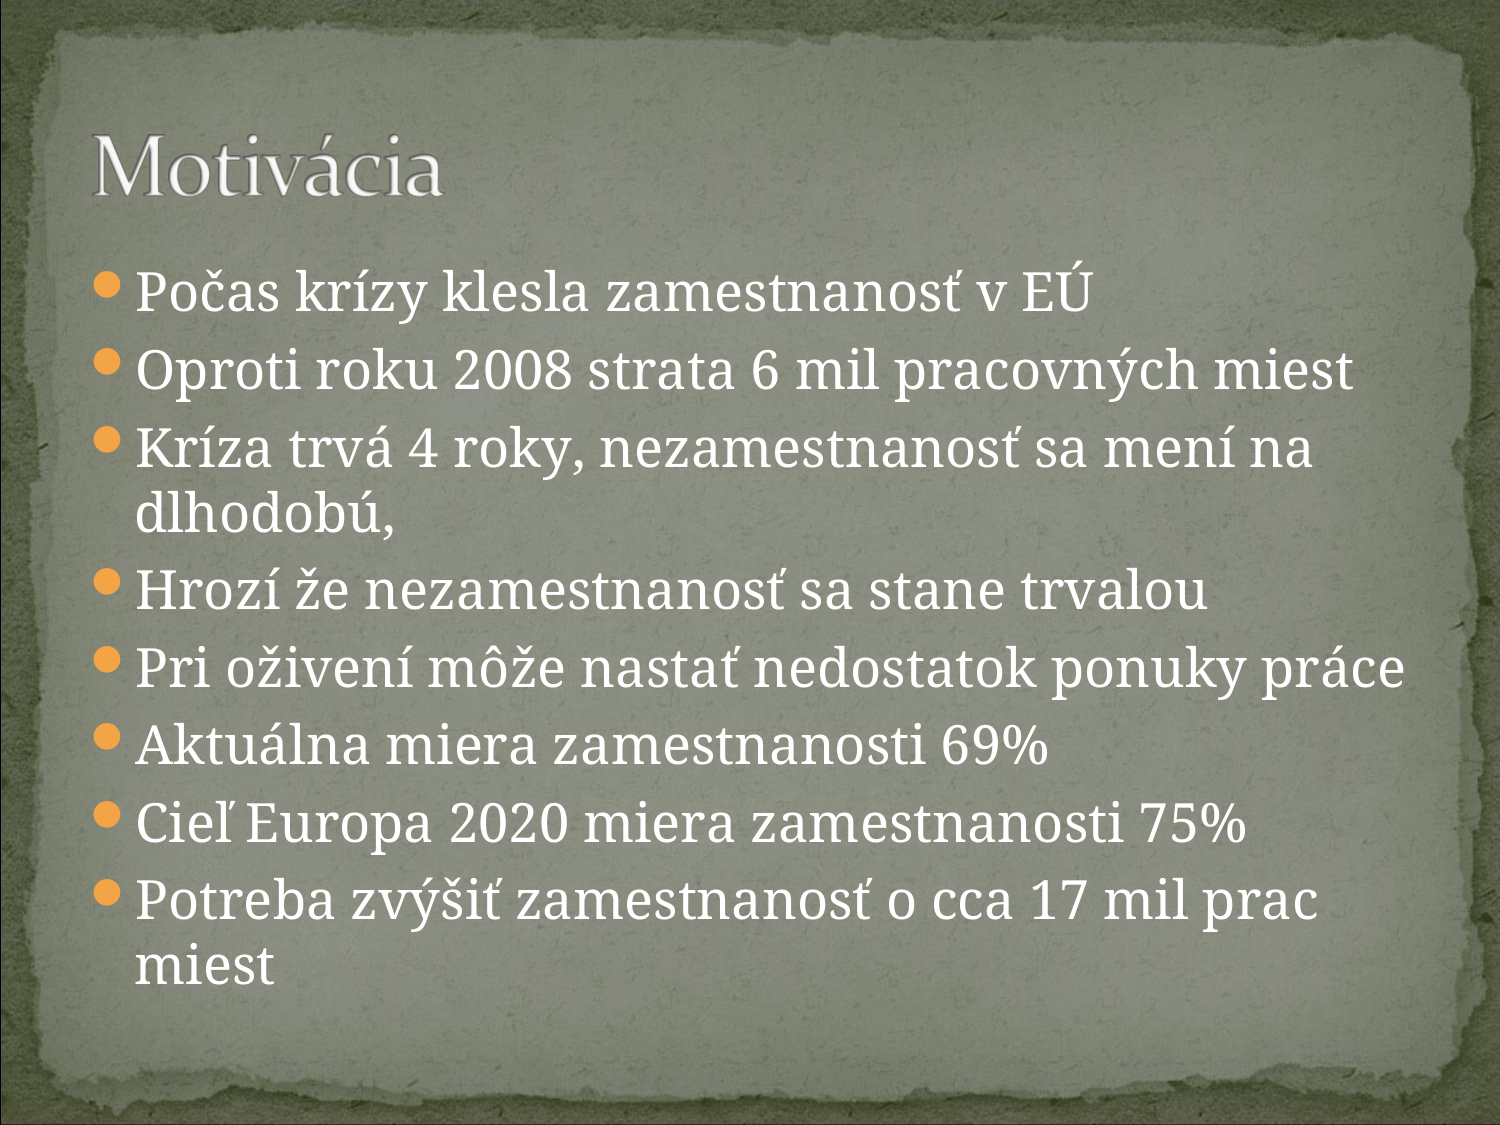

# Počas krízy klesla zamestnanosť v EÚ
Oproti roku 2008 strata 6 mil pracovných miest
Kríza trvá 4 roky, nezamestnanosť sa mení na dlhodobú,
Hrozí že nezamestnanosť sa stane trvalou
Pri oživení môže nastať nedostatok ponuky práce
Aktuálna miera zamestnanosti 69%
Cieľ Europa 2020 miera zamestnanosti 75%
Potreba zvýšiť zamestnanosť o cca 17 mil prac miest